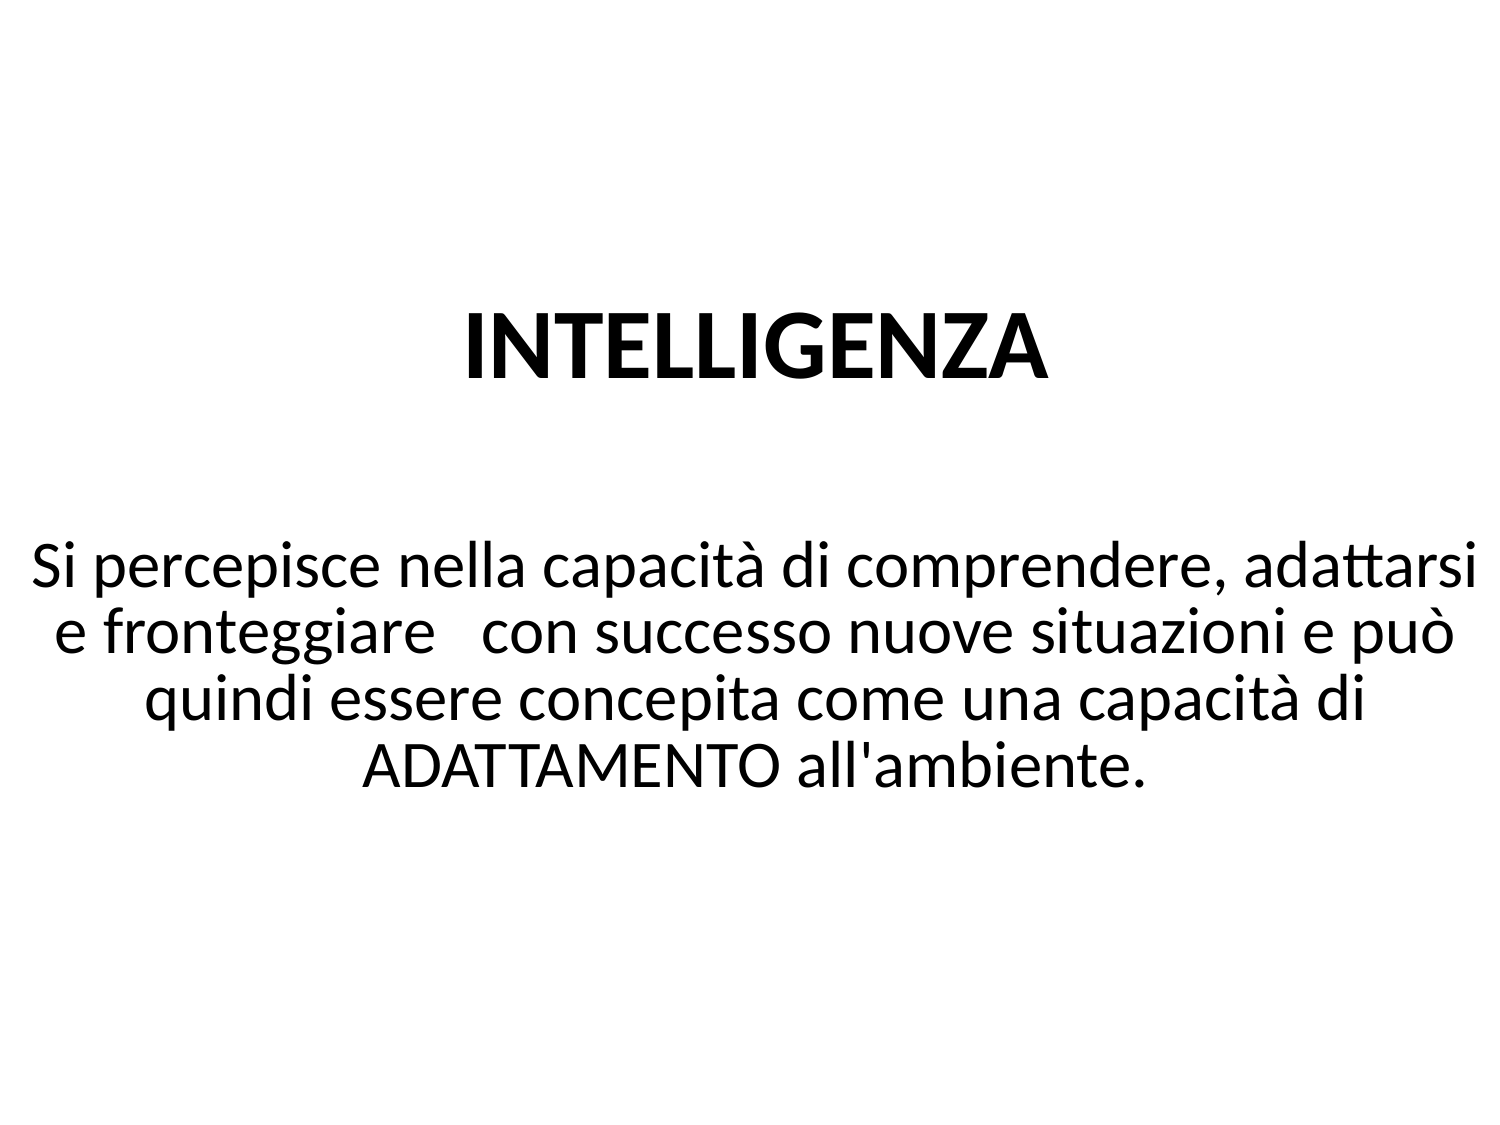

# INTELLIGENZA Si percepisce nella capacità di comprendere, adattarsi e fronteggiare con successo nuove situazioni e può quindi essere concepita come una capacità di ADATTAMENTO all'ambiente.